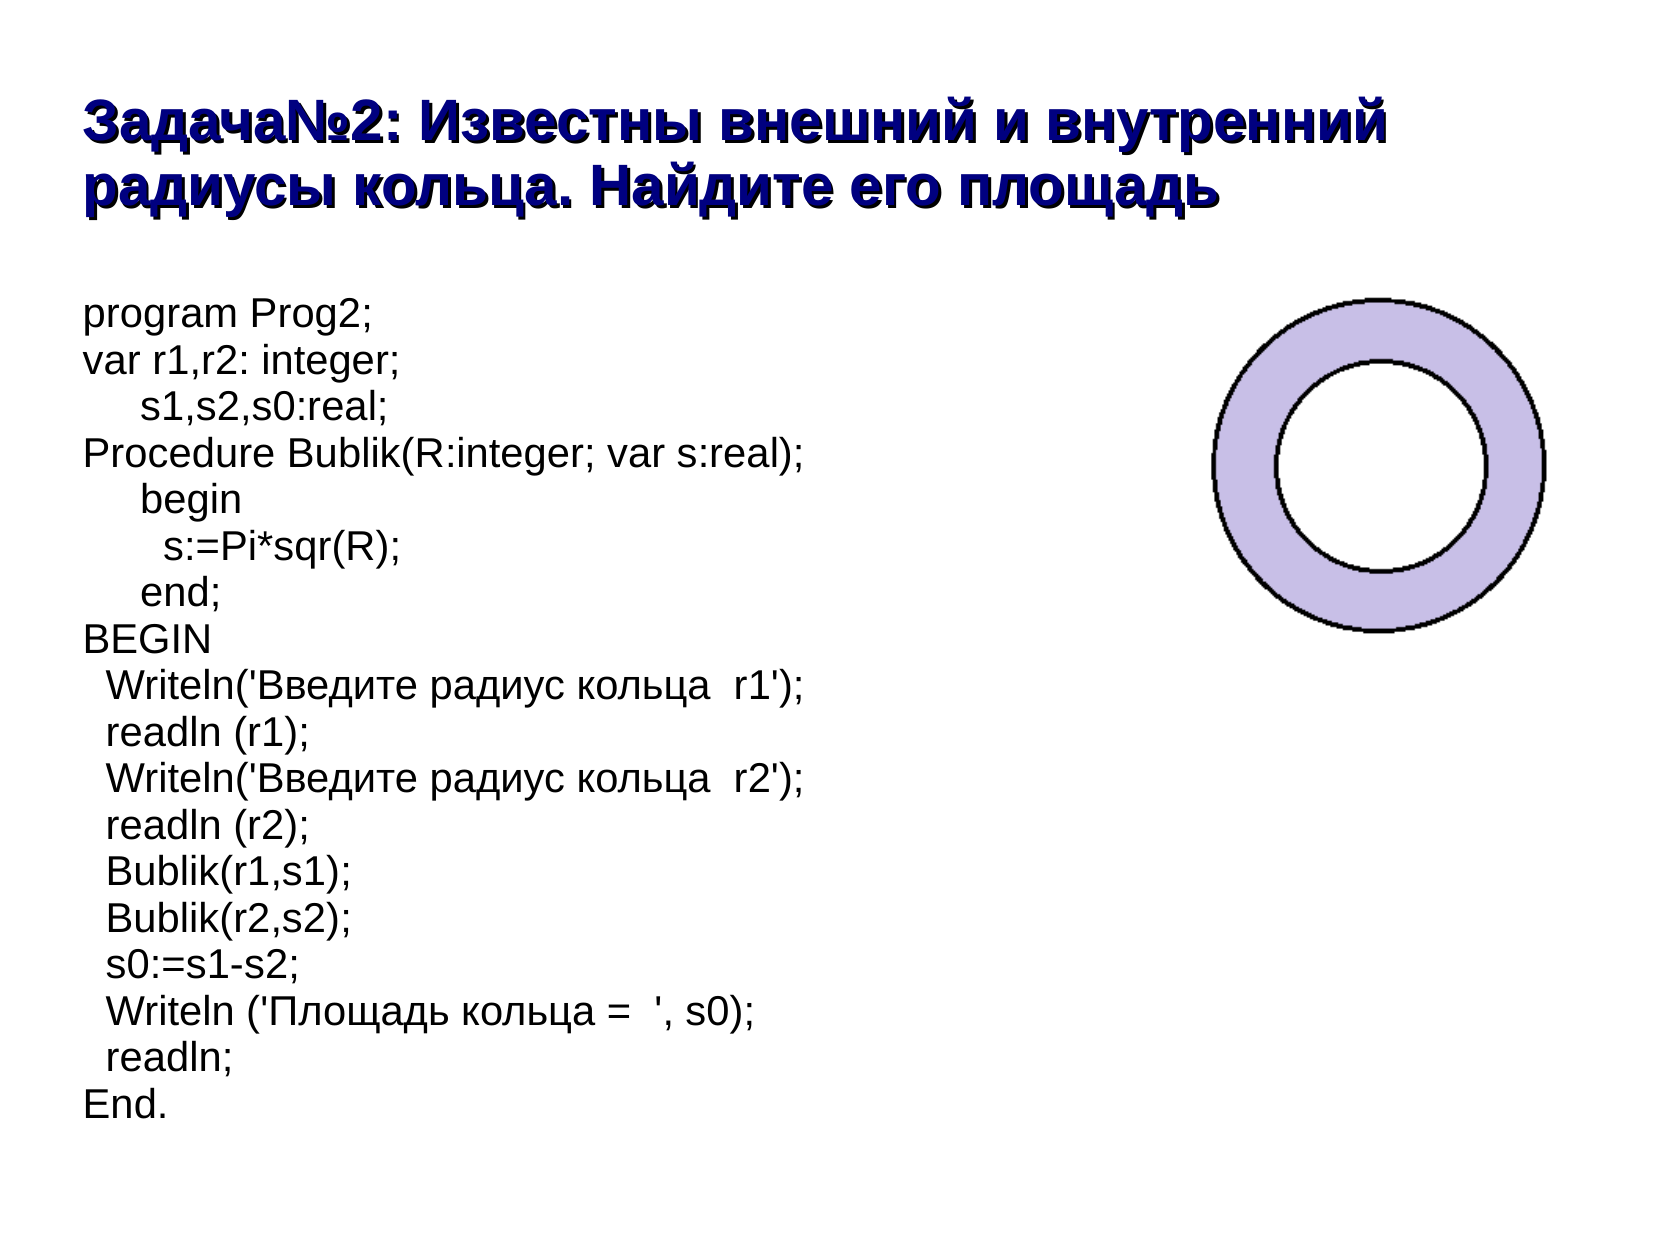

# Задача№2: Известны внешний и внутренний радиусы кольца. Найдите его площадь
program Prog2;
var r1,r2: integer;
 s1,s2,s0:real;
Procedure Bublik(R:integer; var s:real);
 begin
 s:=Pi*sqr(R);
 end;
BEGIN
 Writeln('Введите радиус кольца r1');
 readln (r1);
 Writeln('Введите радиус кольца r2');
 readln (r2);
 Bublik(r1,s1);
 Bublik(r2,s2);
 s0:=s1-s2;
 Writeln ('Площадь кольца = ', s0);
 readln;
End.